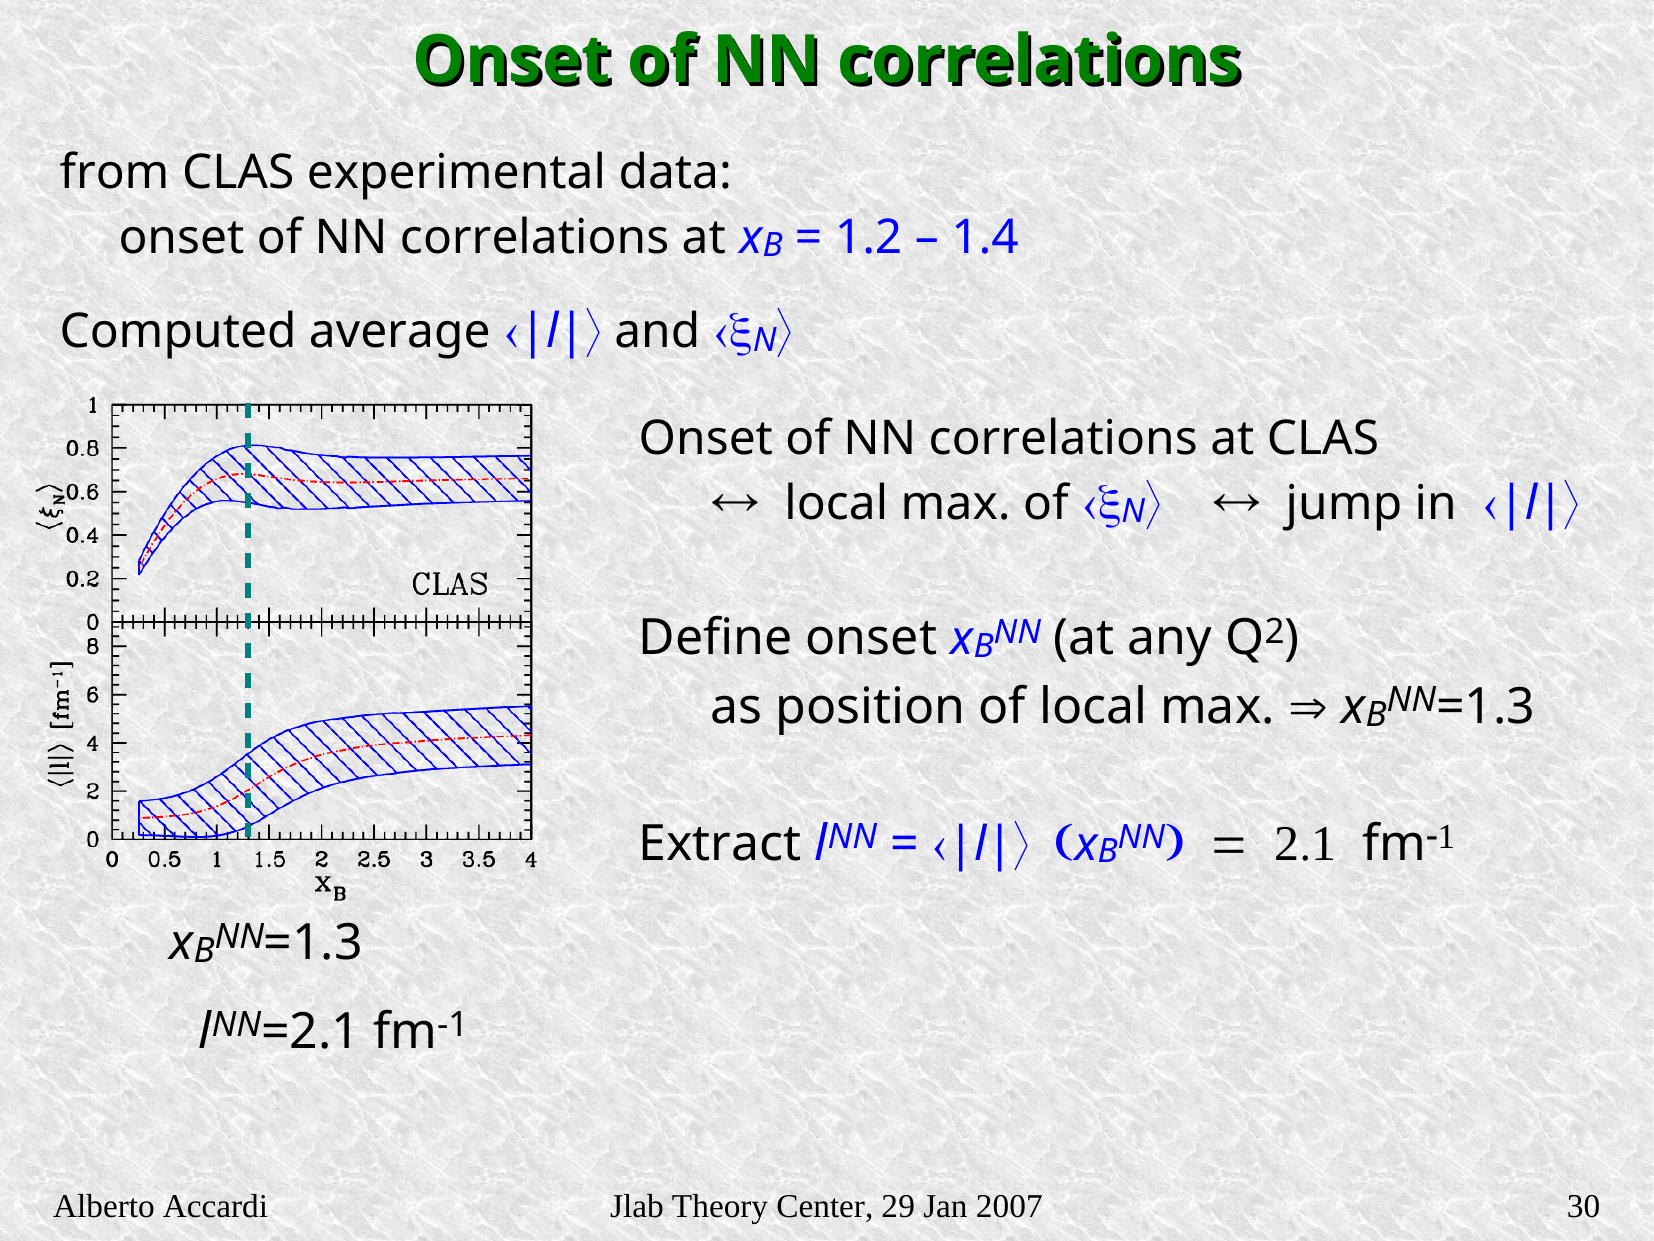

Onset of NN correlations
from CLAS experimental data:
onset of NN correlations at xB = 1.2 – 1.4
Computed average |l| and xN
xBNN=1.3
lNN=2.1 fm-1
Onset of NN correlations at CLAS
 local max. of xN  jump in |l|
Define onset xBNN (at any Q2)
as position of local max.  xBNN=1.3
Extract lNN = |l| (xBNN) = 2.1 fm-1
Alberto Accardi
Padova U.
30